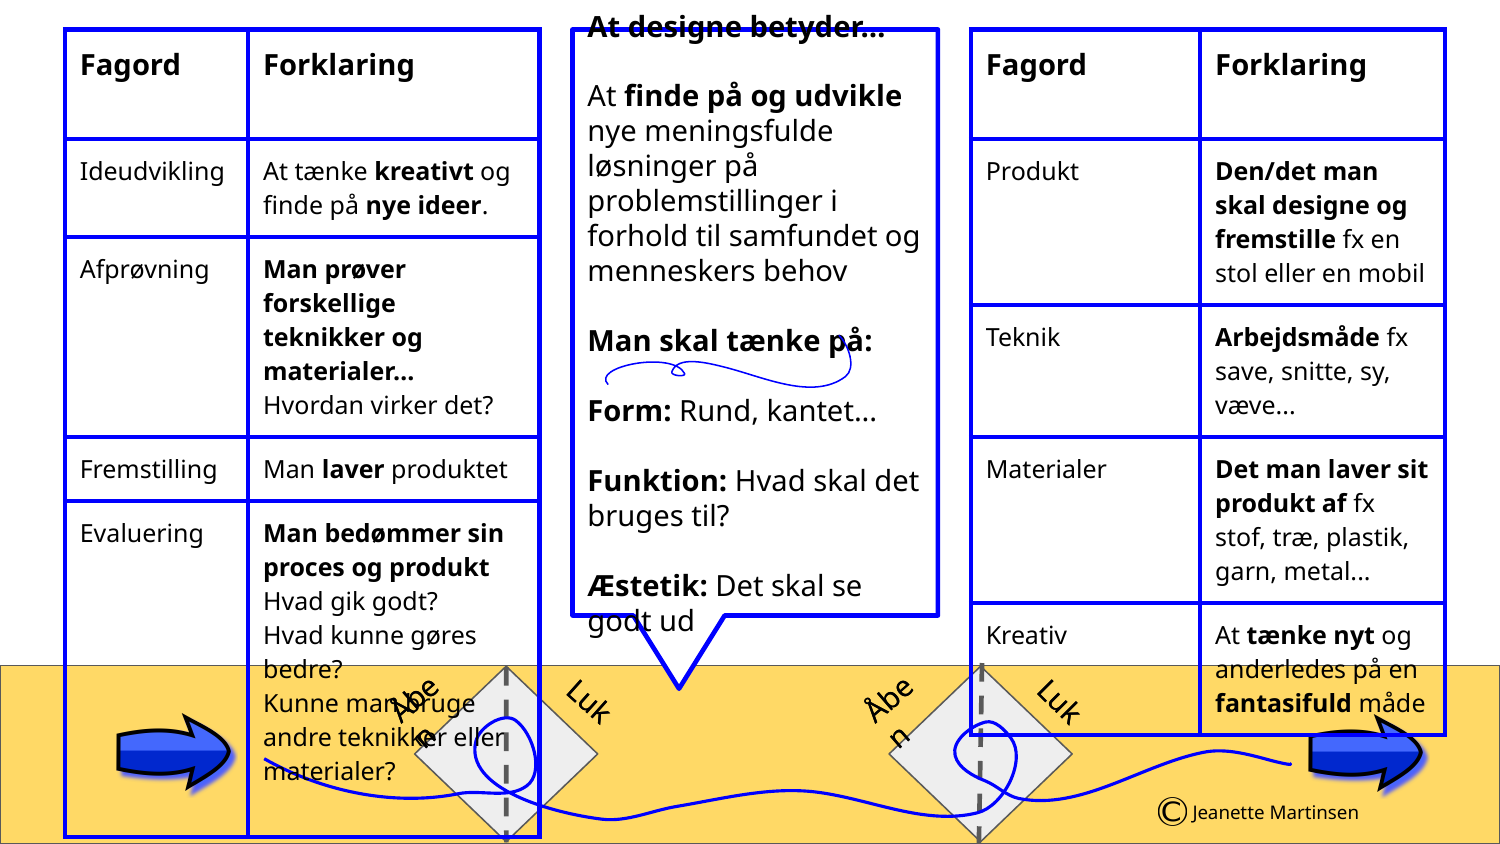

| Fagord | Forklaring |
| --- | --- |
| Ideudvikling | At tænke kreativt og finde på nye ideer. |
| Afprøvning | Man prøver forskellige teknikker og materialer… Hvordan virker det? |
| Fremstilling | Man laver produktet |
| Evaluering | Man bedømmer sin proces og produkt Hvad gik godt? Hvad kunne gøres bedre? Kunne man bruge andre teknikker eller materialer? |
At designe betyder…
At finde på og udvikle nye meningsfulde løsninger på problemstillinger i forhold til samfundet og menneskers behov
Man skal tænke på:
Form: Rund, kantet...
Funktion: Hvad skal det bruges til?
Æstetik: Det skal se godt ud
| Fagord | Forklaring |
| --- | --- |
| Produkt | Den/det man skal designe og fremstille fx en stol eller en mobil |
| Teknik | Arbejdsmåde fx save, snitte, sy, væve... |
| Materialer | Det man laver sit produkt af fx stof, træ, plastik, garn, metal... |
| Kreativ | At tænke nyt og anderledes på en fantasifuld måde |
Åben
Åben
Åben
Åben
Luk
Luk
Luk
Luk
Jeanette Martinsen